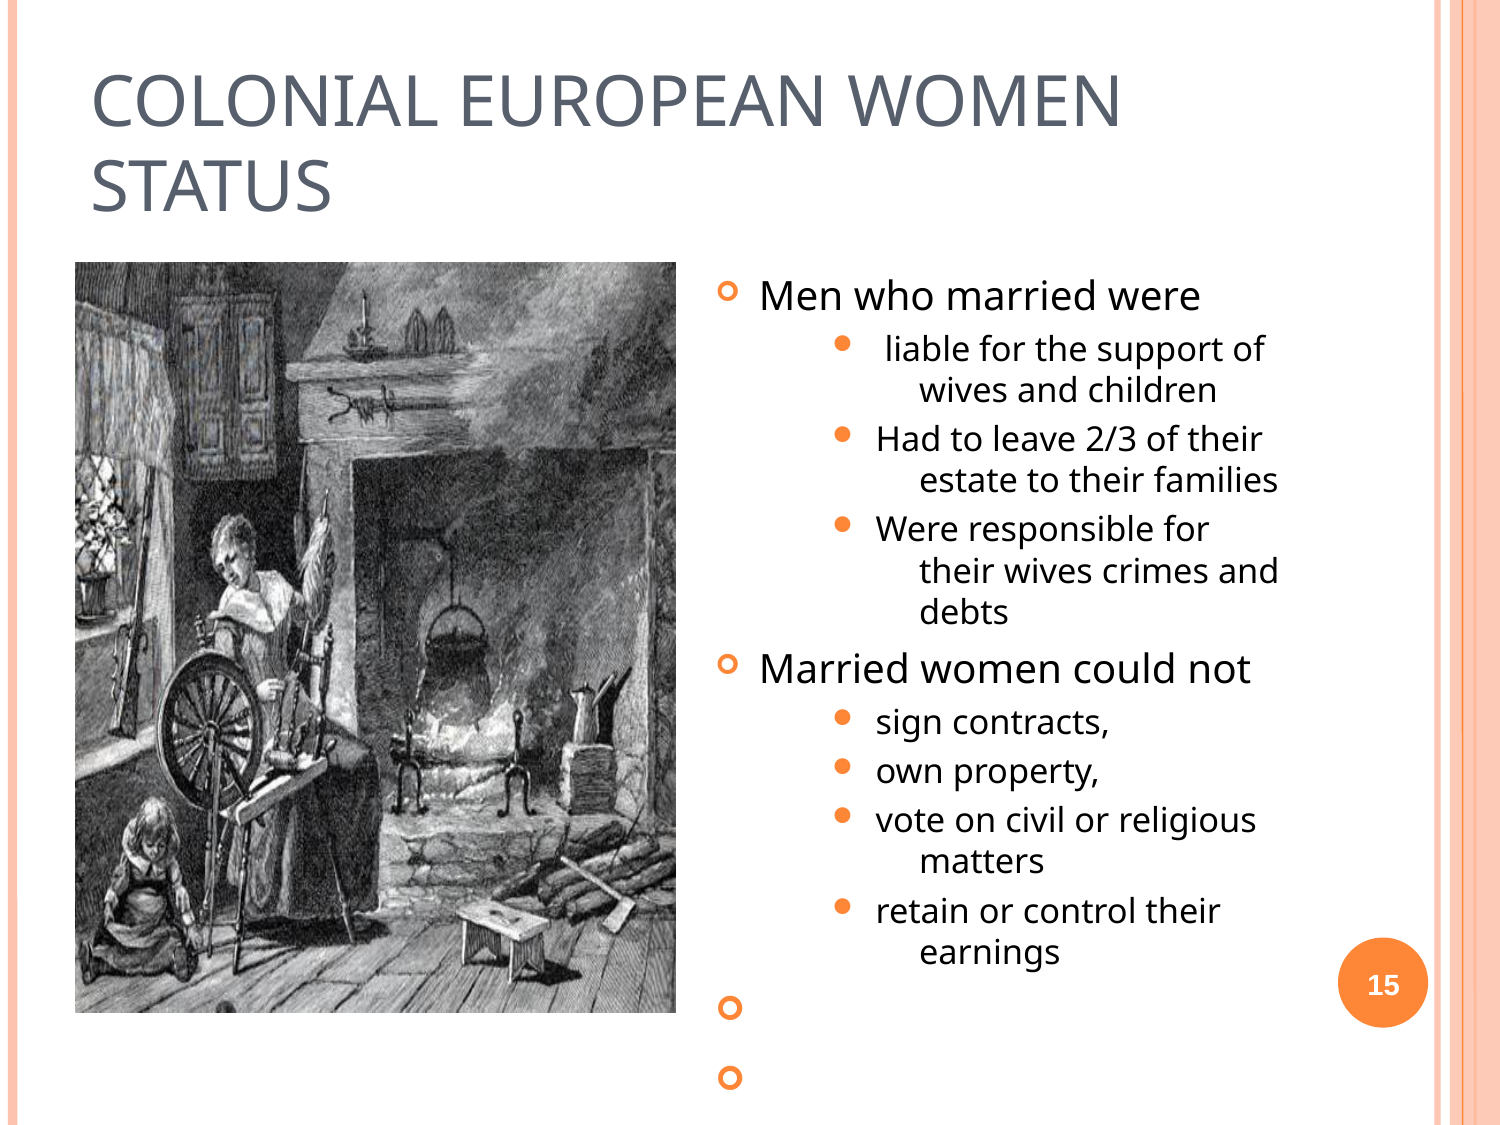

# Colonial European Women Status
Men who married were
 liable for the support of wives and children
Had to leave 2/3 of their estate to their families
Were responsible for their wives crimes and debts
Married women could not
sign contracts,
own property,
vote on civil or religious matters
retain or control their earnings